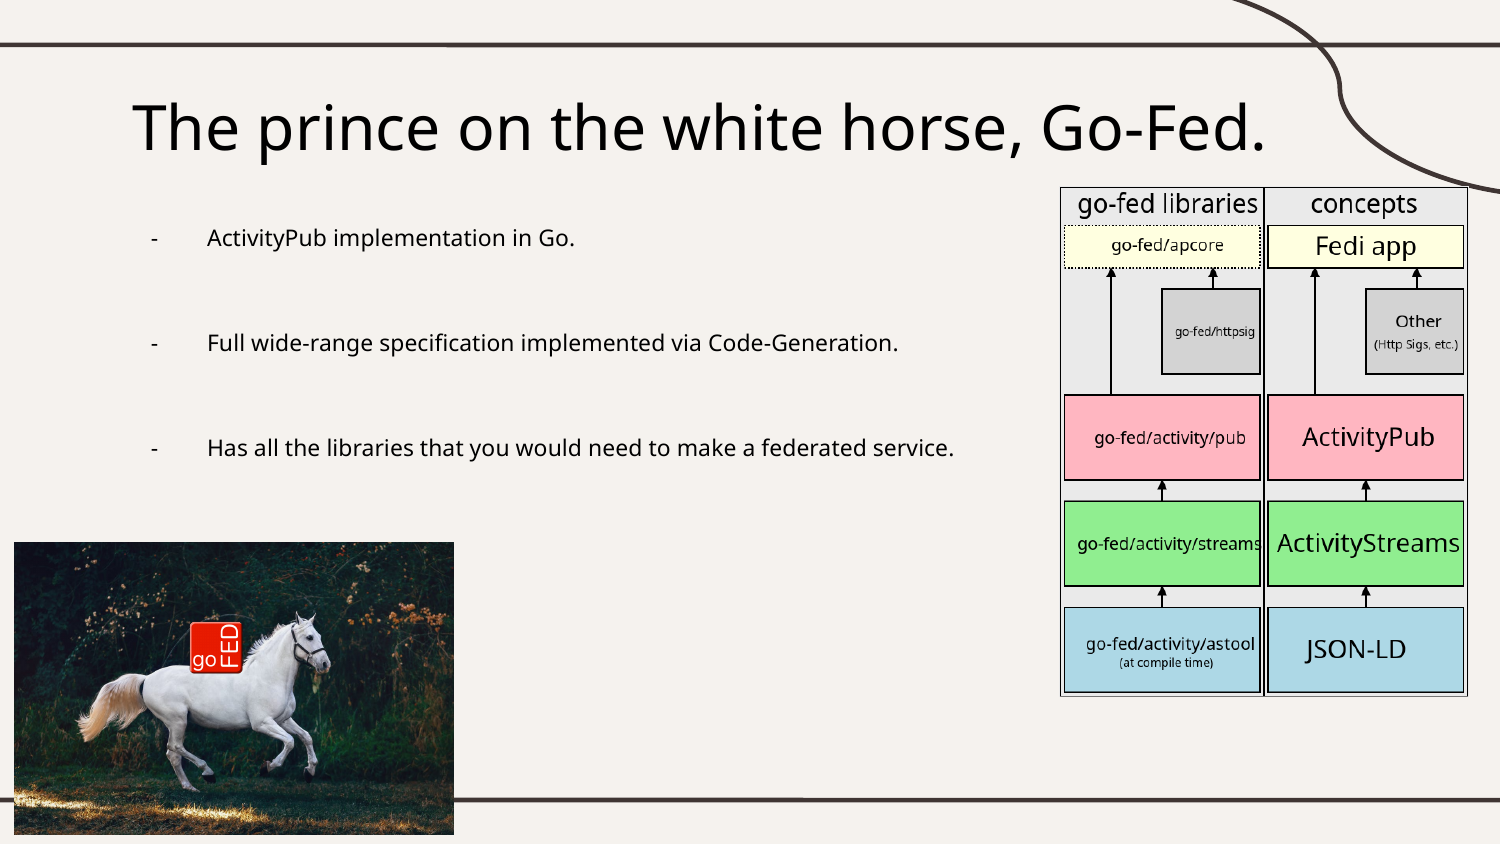

# The prince on the white horse, Go-Fed.
ActivityPub implementation in Go.
Full wide-range specification implemented via Code-Generation.
Has all the libraries that you would need to make a federated service.